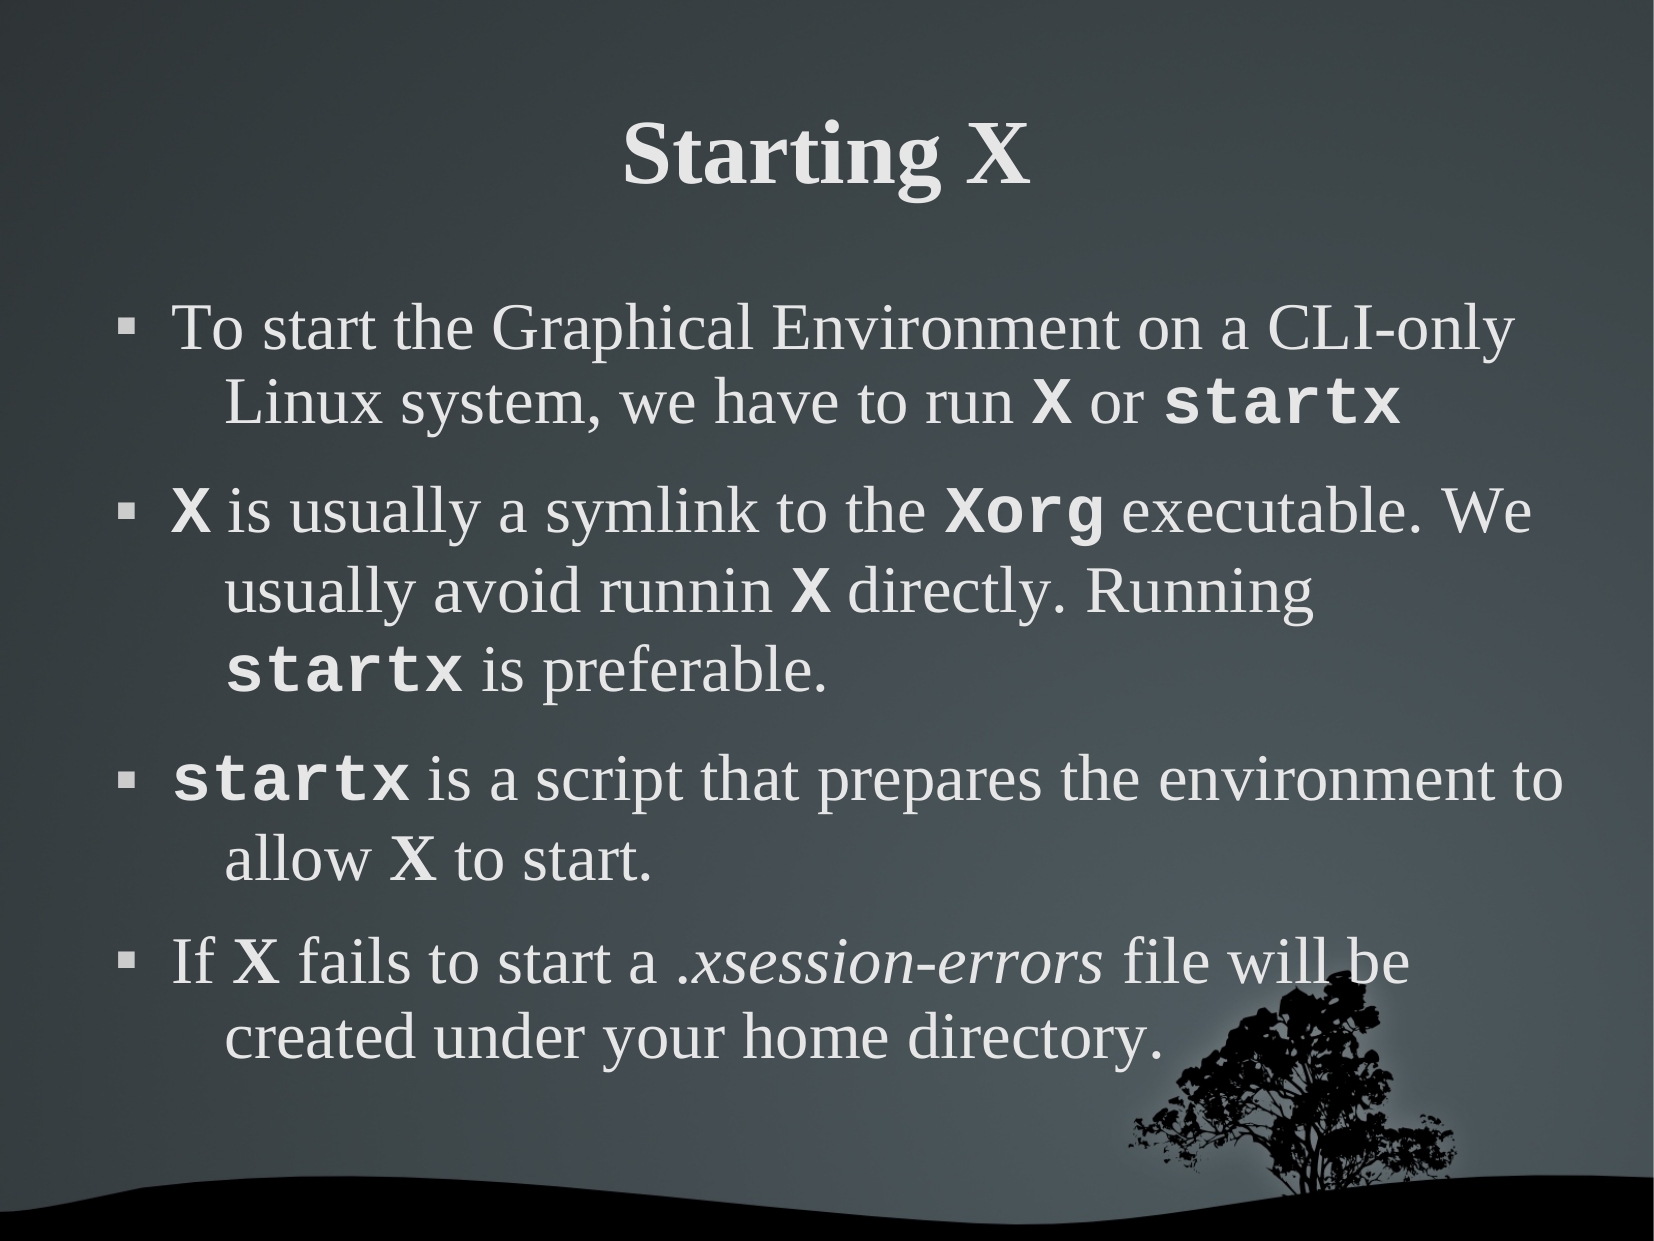

# Starting X
To start the Graphical Environment on a CLI-only Linux system, we have to run X or startx
X is usually a symlink to the Xorg executable. We usually avoid runnin X directly. Running startx is preferable.
startx is a script that prepares the environment to allow X to start.
If X fails to start a .xsession-errors file will be created under your home directory.